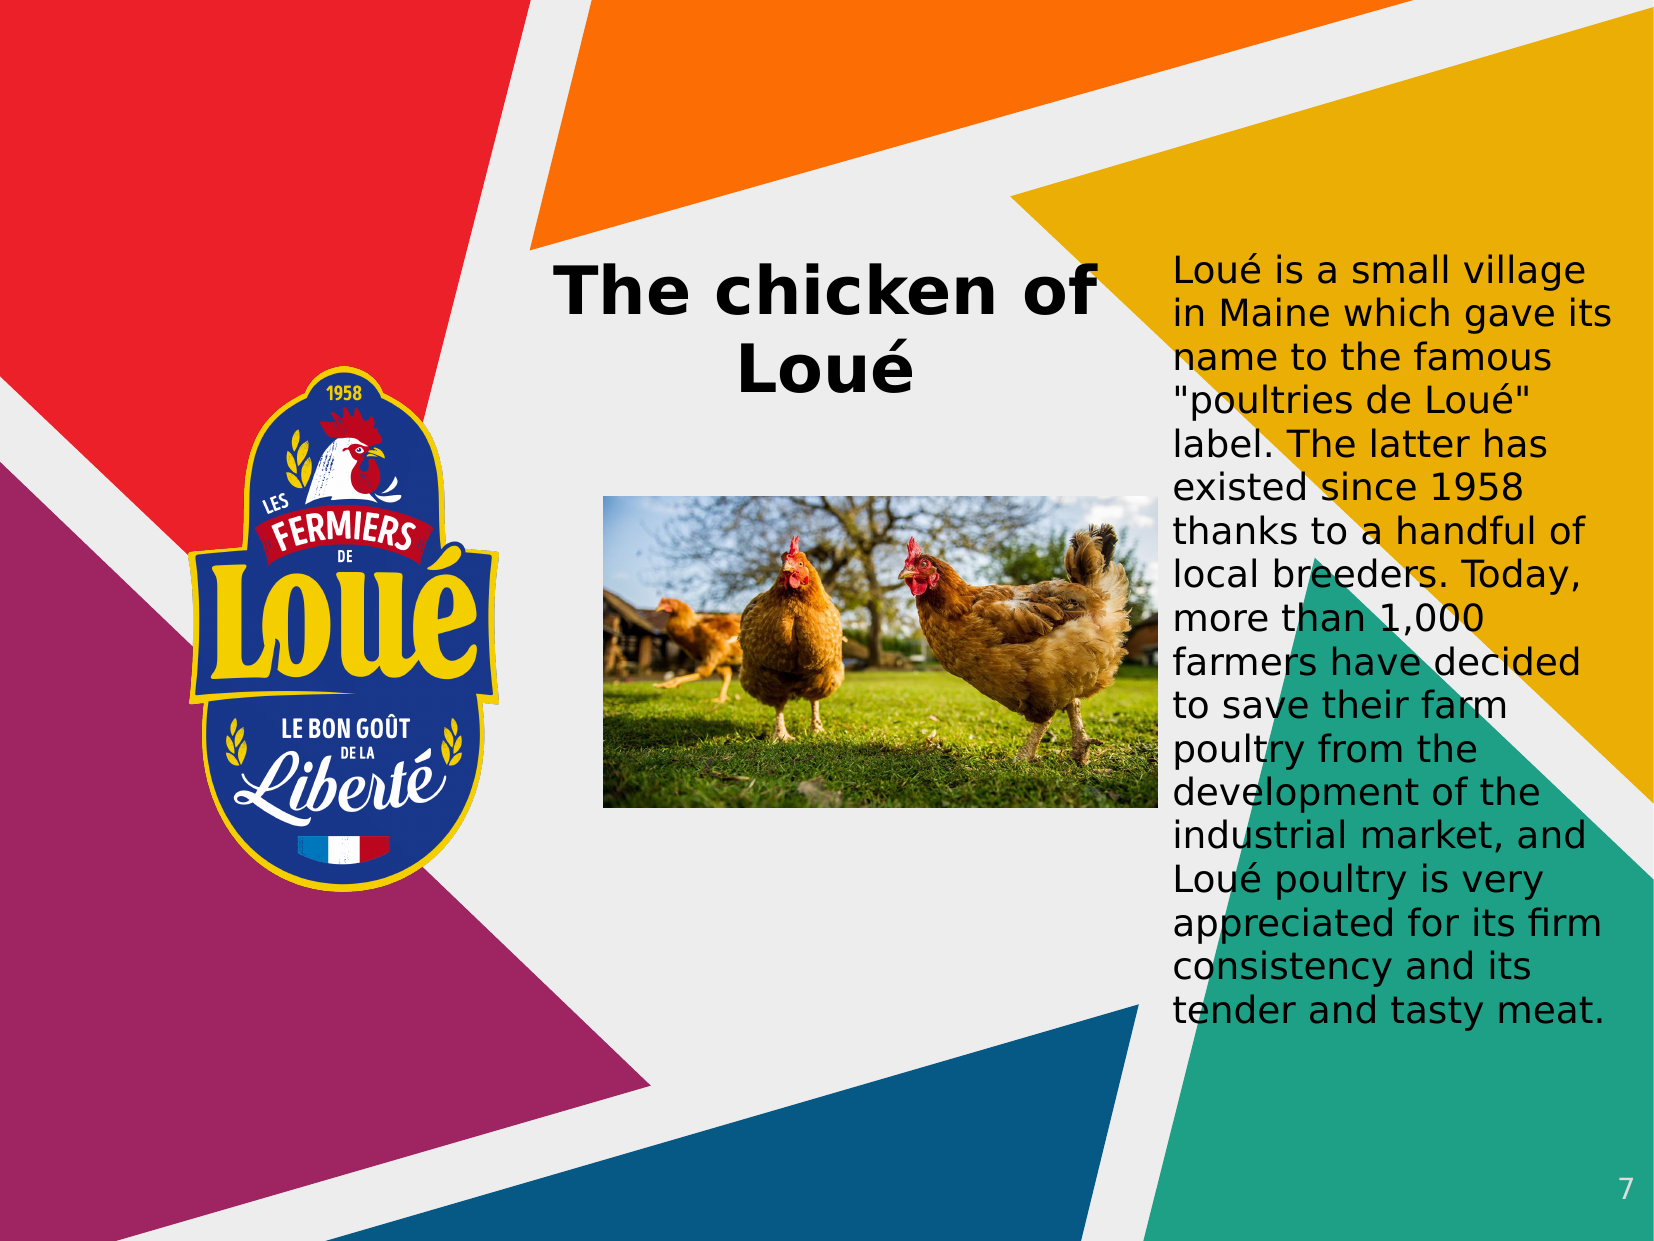

# The chicken of Loué
Loué is a small village in Maine which gave its name to the famous "poultries de Loué" label. The latter has existed since 1958 thanks to a handful of local breeders. Today, more than 1,000 farmers have decided to save their farm poultry from the development of the industrial market, and Loué poultry is very appreciated for its firm consistency and its tender and tasty meat.
7